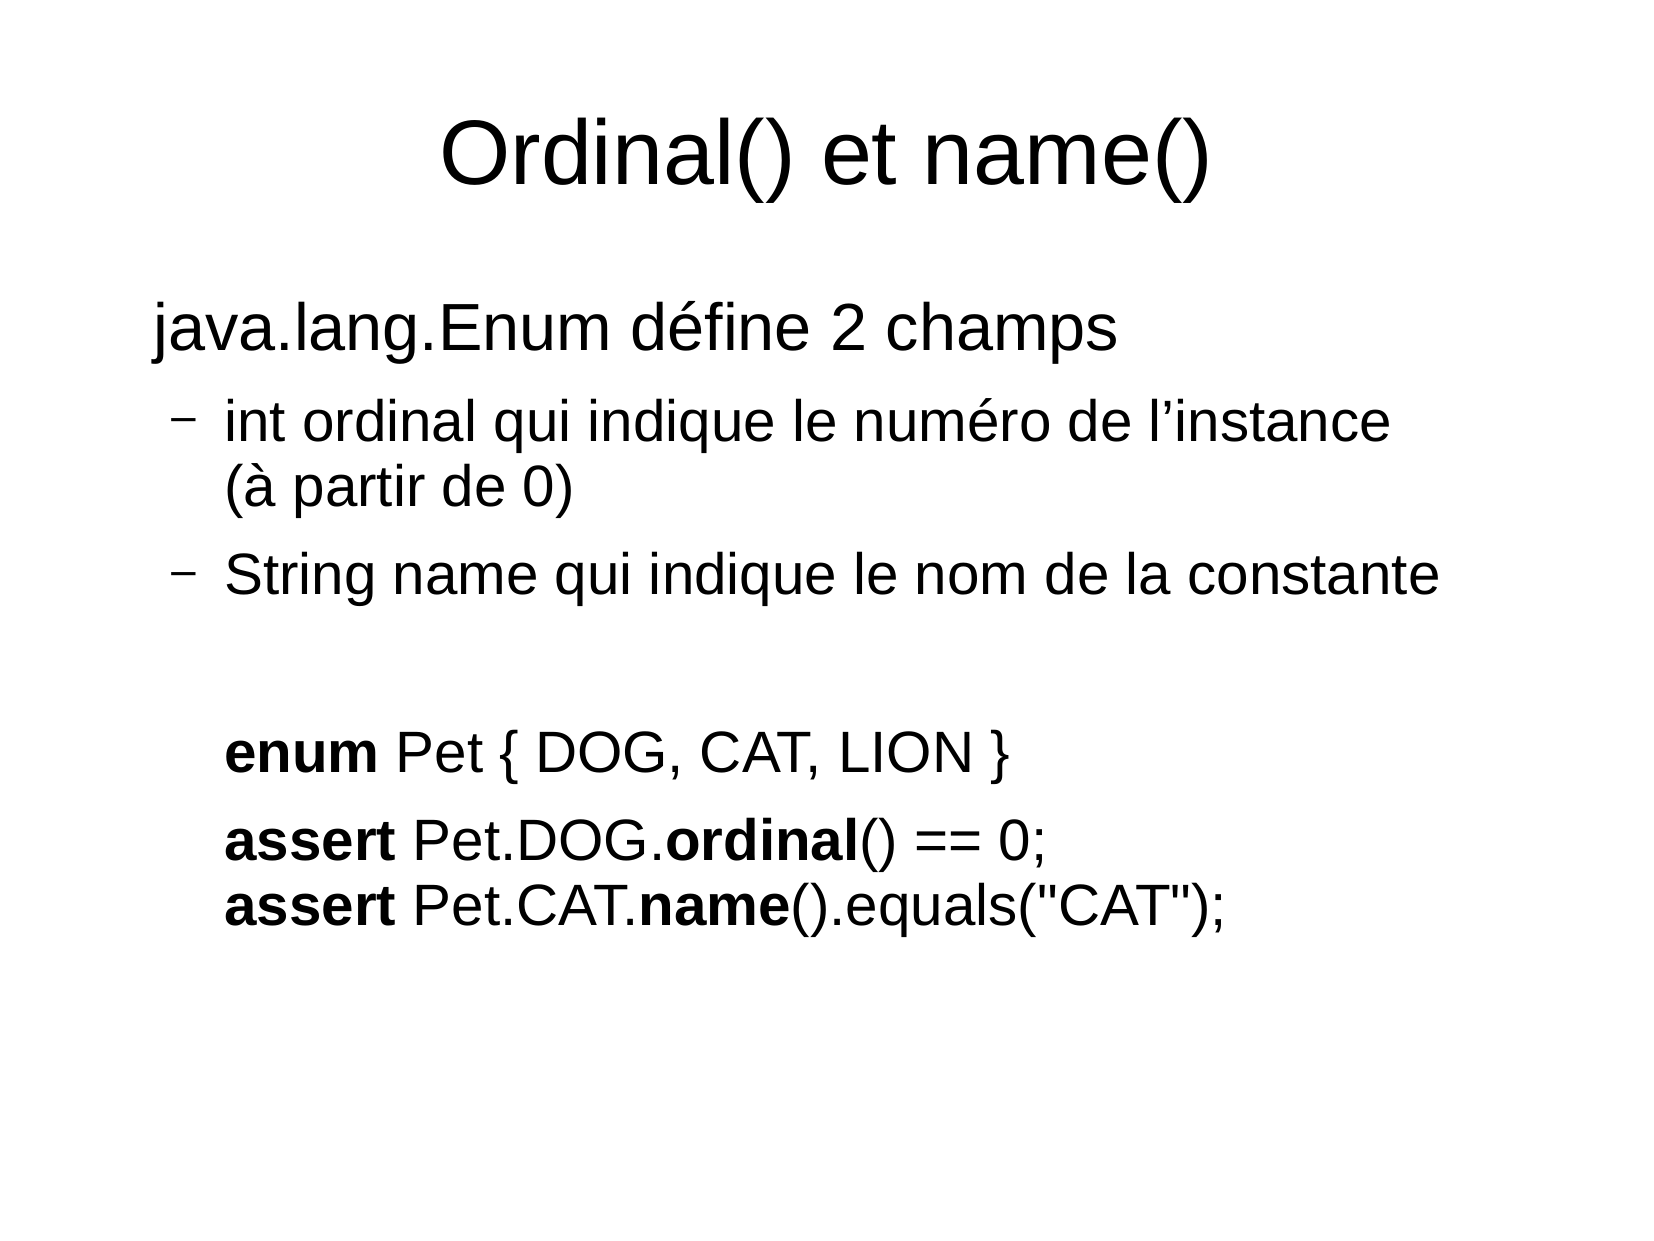

# Ordinal() et name()
java.lang.Enum défine 2 champs
int ordinal qui indique le numéro de l’instance
(à partir de 0)
String name qui indique le nom de la constante
enum Pet { DOG, CAT, LION }
assert Pet.DOG.ordinal() == 0;
assert Pet.CAT.name().equals("CAT");